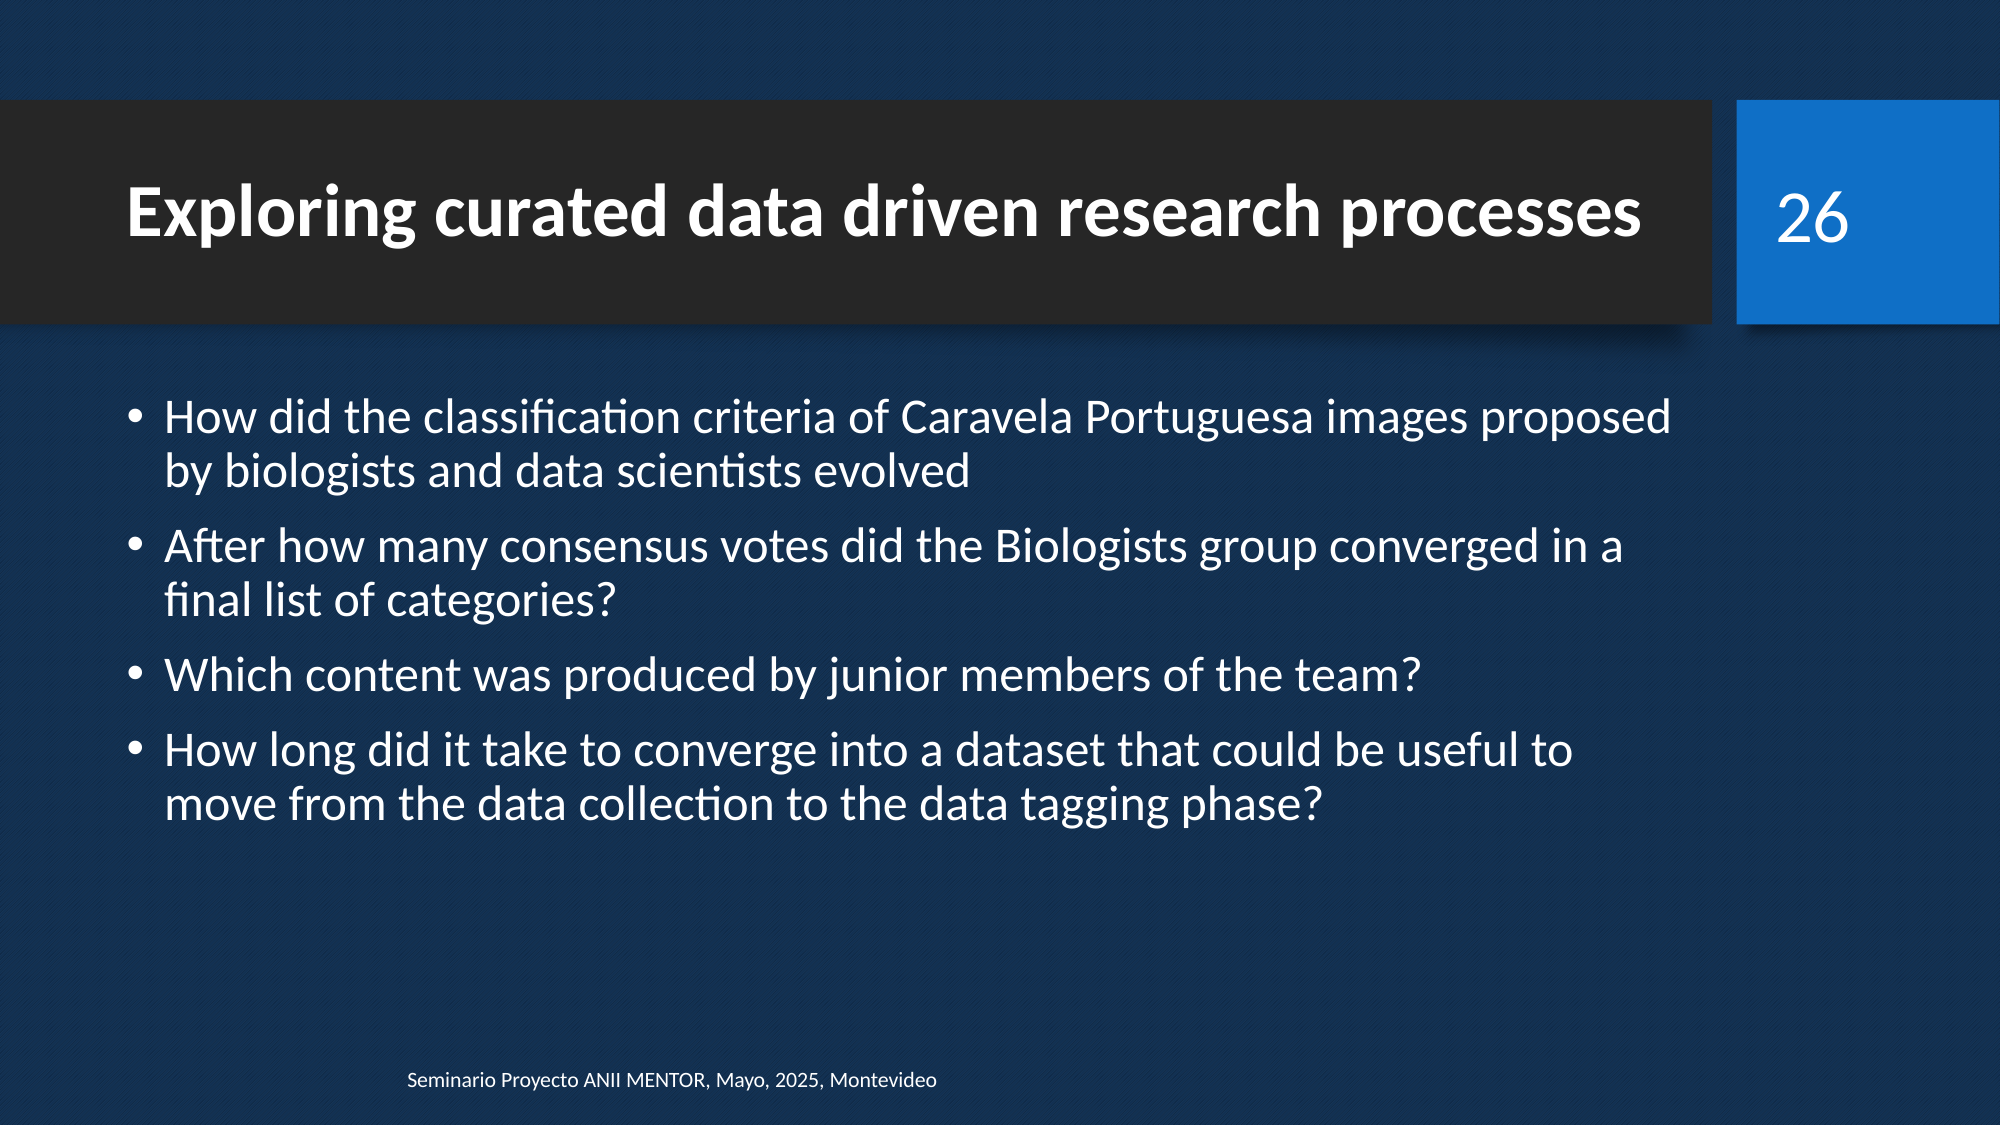

# Exploring curated data driven research processes
How did the classification criteria of Caravela Portuguesa images proposed by biologists and data scientists evolved
After how many consensus votes did the Biologists group converged in a final list of categories?
Which content was produced by junior members of the team?
How long did it take to converge into a dataset that could be useful to move from the data collection to the data tagging phase?
Seminario Proyecto ANII MENTOR, Mayo, 2025, Montevideo